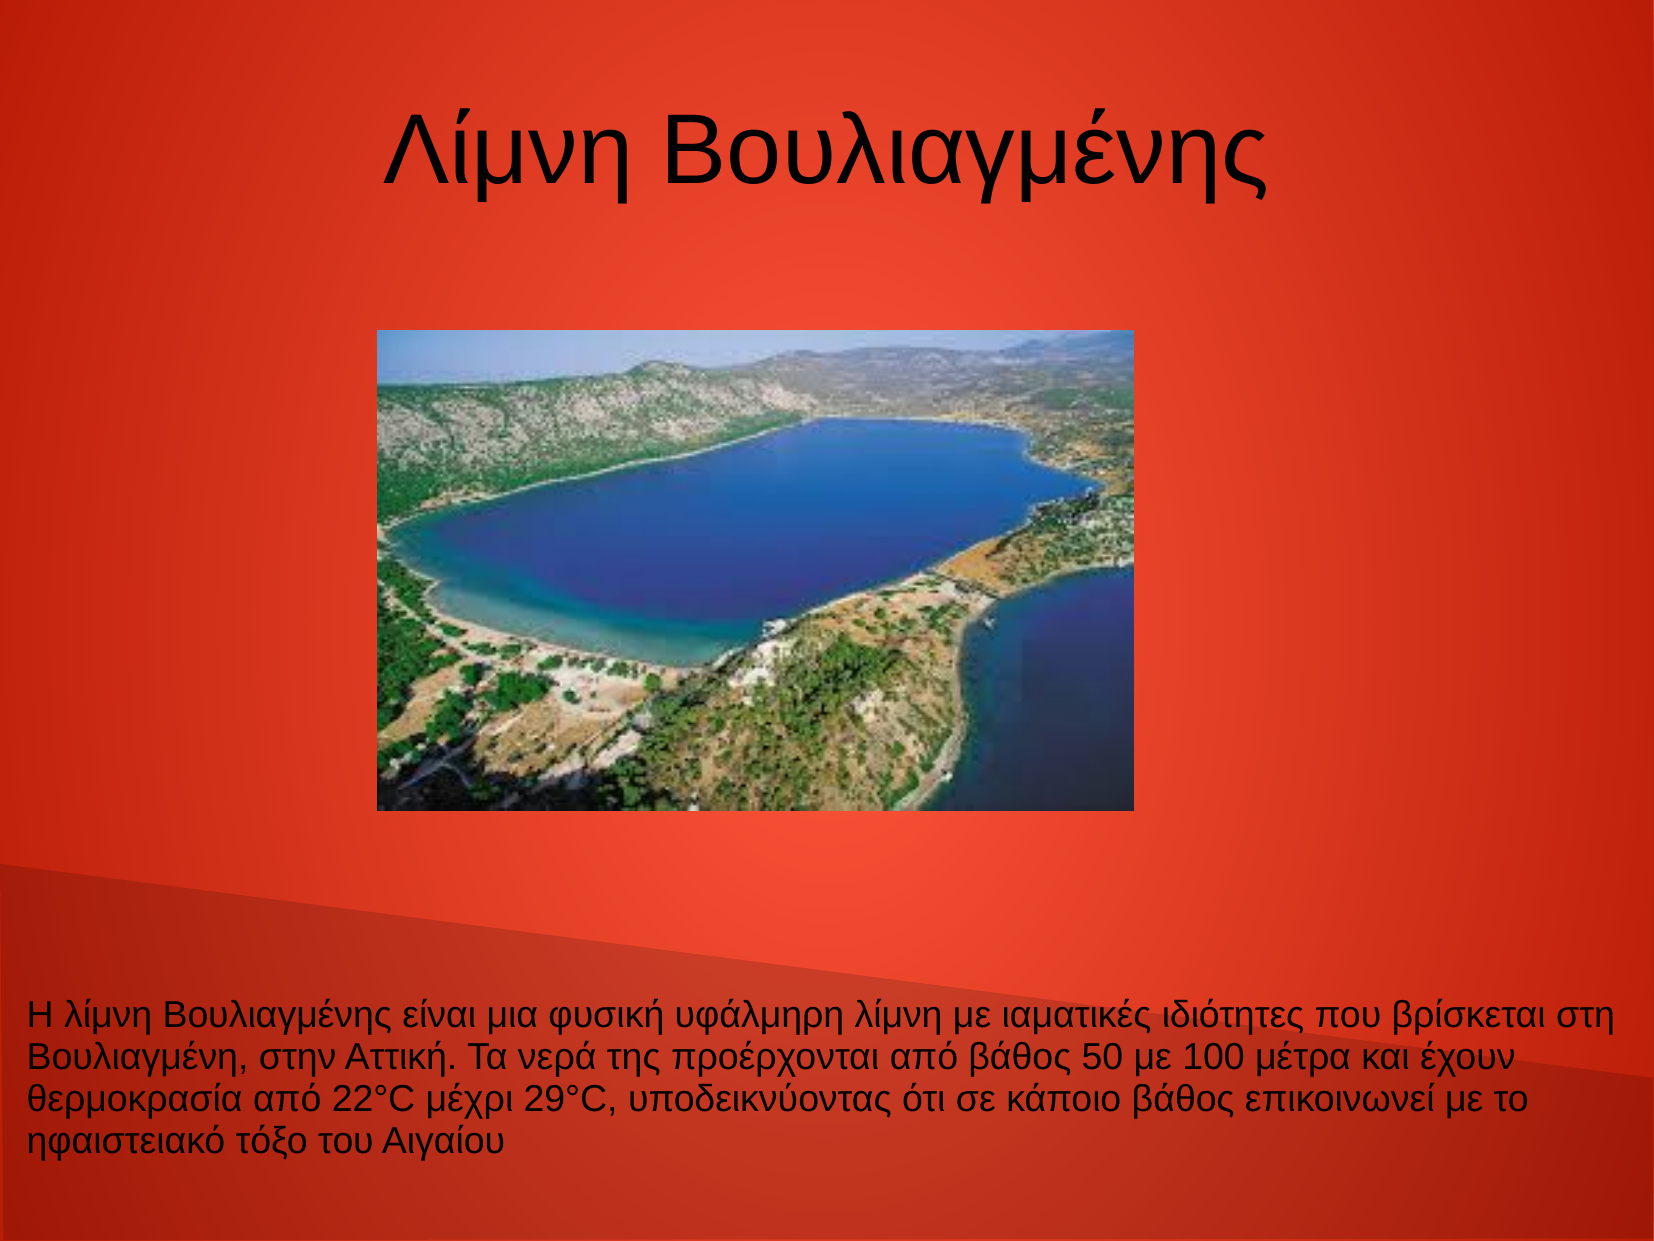

# Λίμνη Βουλιαγμένης
H λίμνη Βουλιαγμένης είναι μια φυσική υφάλμηρη λίμνη με ιαματικές ιδιότητες που βρίσκεται στη Βουλιαγμένη, στην Αττική. Τα νερά της προέρχονται από βάθος 50 με 100 μέτρα και έχουν θερμοκρασία από 22°C μέχρι 29°C, υποδεικνύοντας ότι σε κάποιο βάθος επικοινωνεί με το ηφαιστειακό τόξο του Αιγαίου